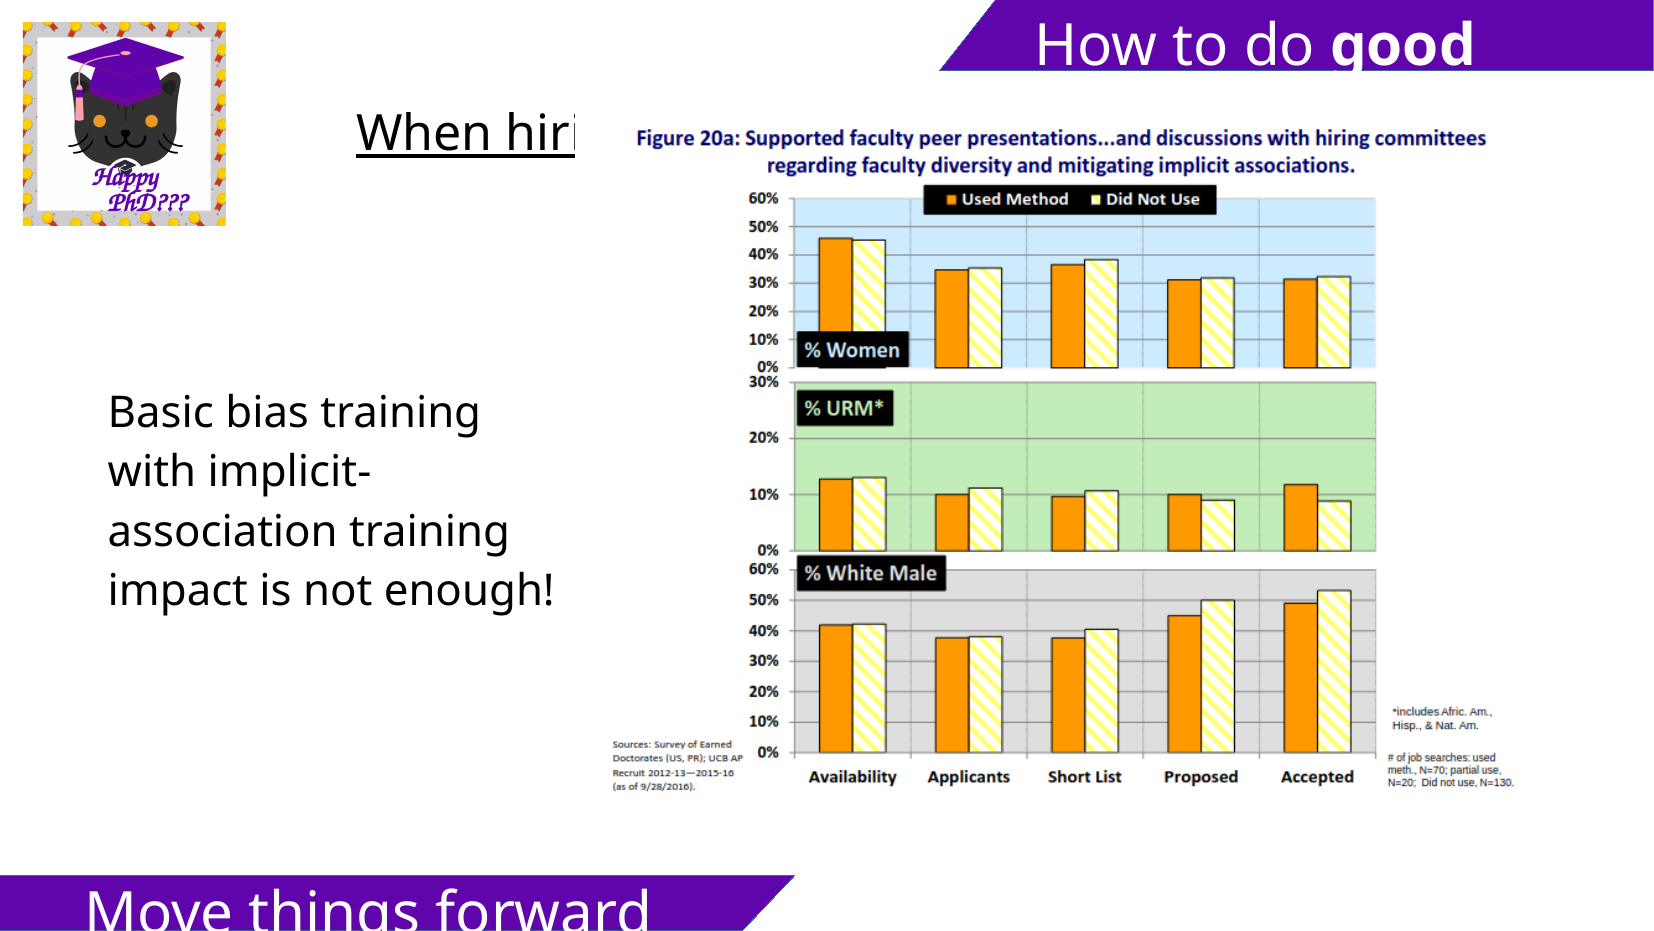

When hiring
Basic bias training with implicit-association training impact is not enough!
Move things forward